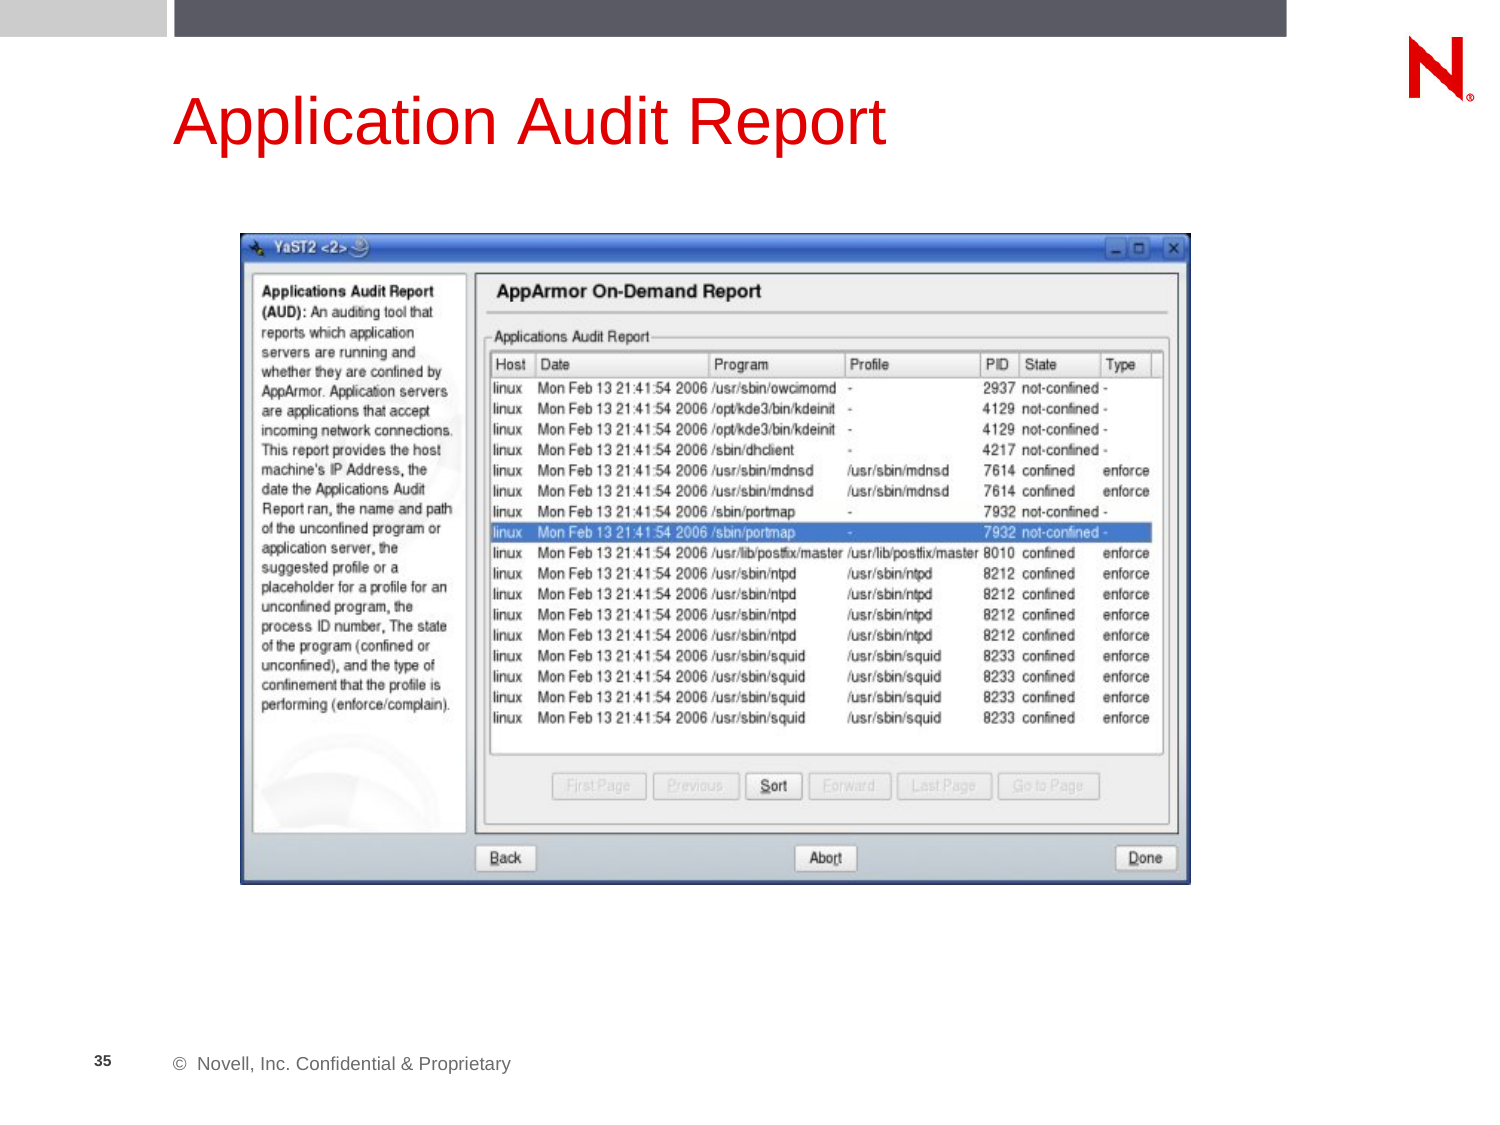

# Application Audit Report
System audit for unconfined server programs